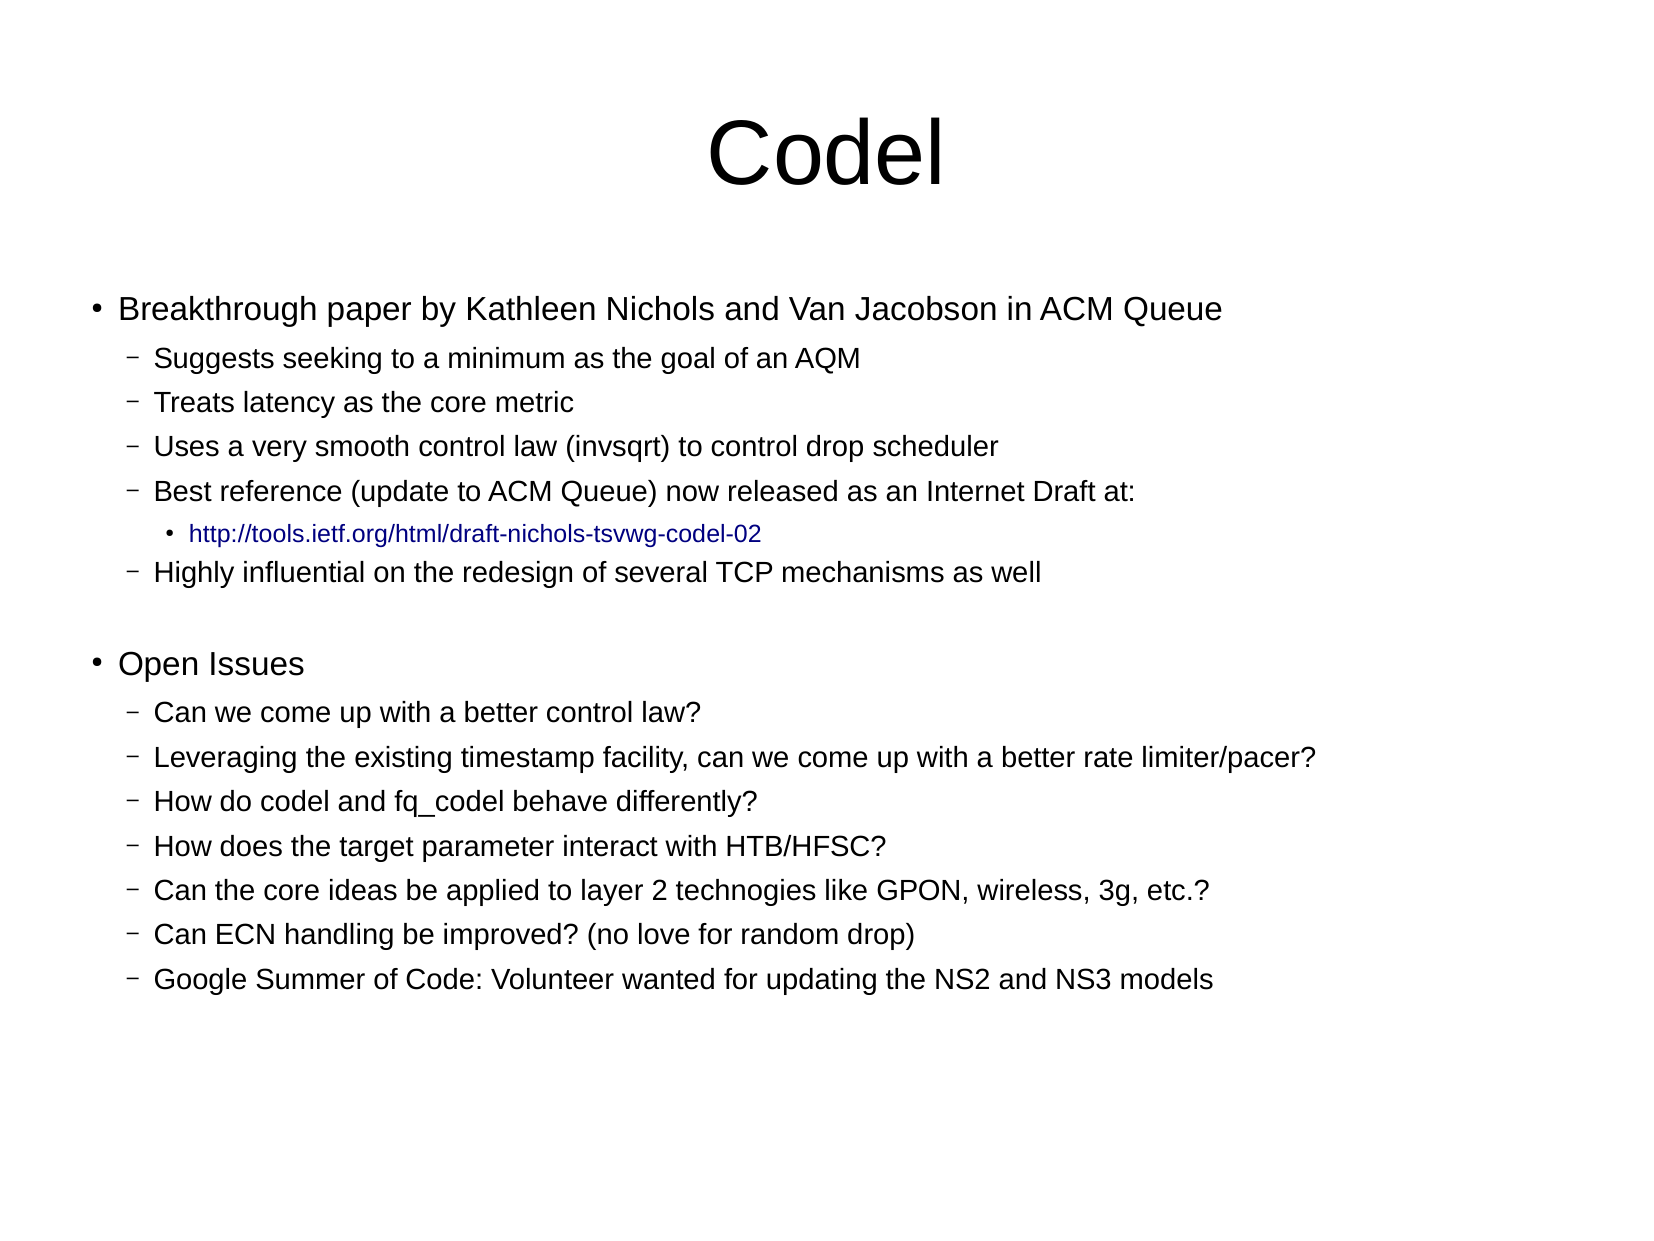

# Codel
Breakthrough paper by Kathleen Nichols and Van Jacobson in ACM Queue
Suggests seeking to a minimum as the goal of an AQM
Treats latency as the core metric
Uses a very smooth control law (invsqrt) to control drop scheduler
Best reference (update to ACM Queue) now released as an Internet Draft at:
http://tools.ietf.org/html/draft-nichols-tsvwg-codel-02
Highly influential on the redesign of several TCP mechanisms as well
Open Issues
Can we come up with a better control law?
Leveraging the existing timestamp facility, can we come up with a better rate limiter/pacer?
How do codel and fq_codel behave differently?
How does the target parameter interact with HTB/HFSC?
Can the core ideas be applied to layer 2 technogies like GPON, wireless, 3g, etc.?
Can ECN handling be improved? (no love for random drop)
Google Summer of Code: Volunteer wanted for updating the NS2 and NS3 models